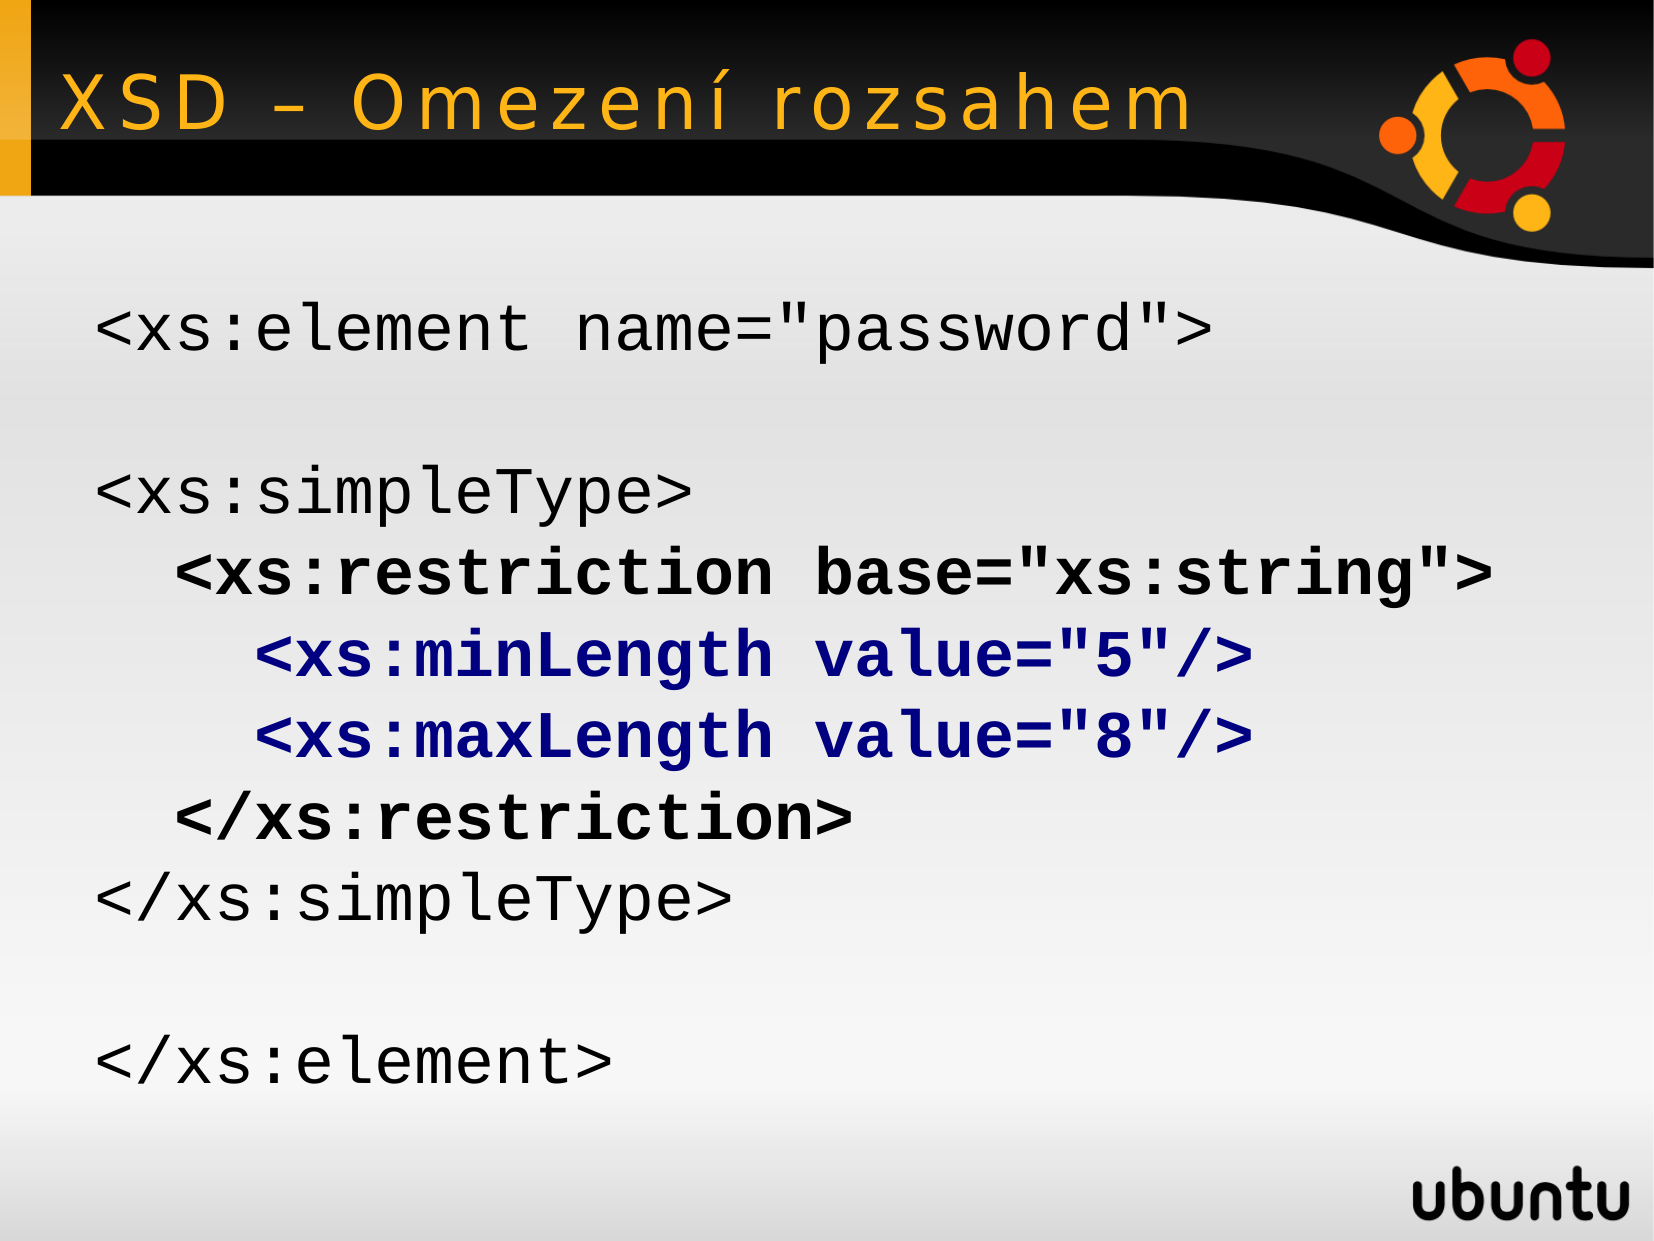

# XSD – Omezení rozsahem
<xs:element name="password">
<xs:simpleType>
 <xs:restriction base="xs:string">
 <xs:minLength value="5"/>
 <xs:maxLength value="8"/>
 </xs:restriction>
</xs:simpleType>
</xs:element>